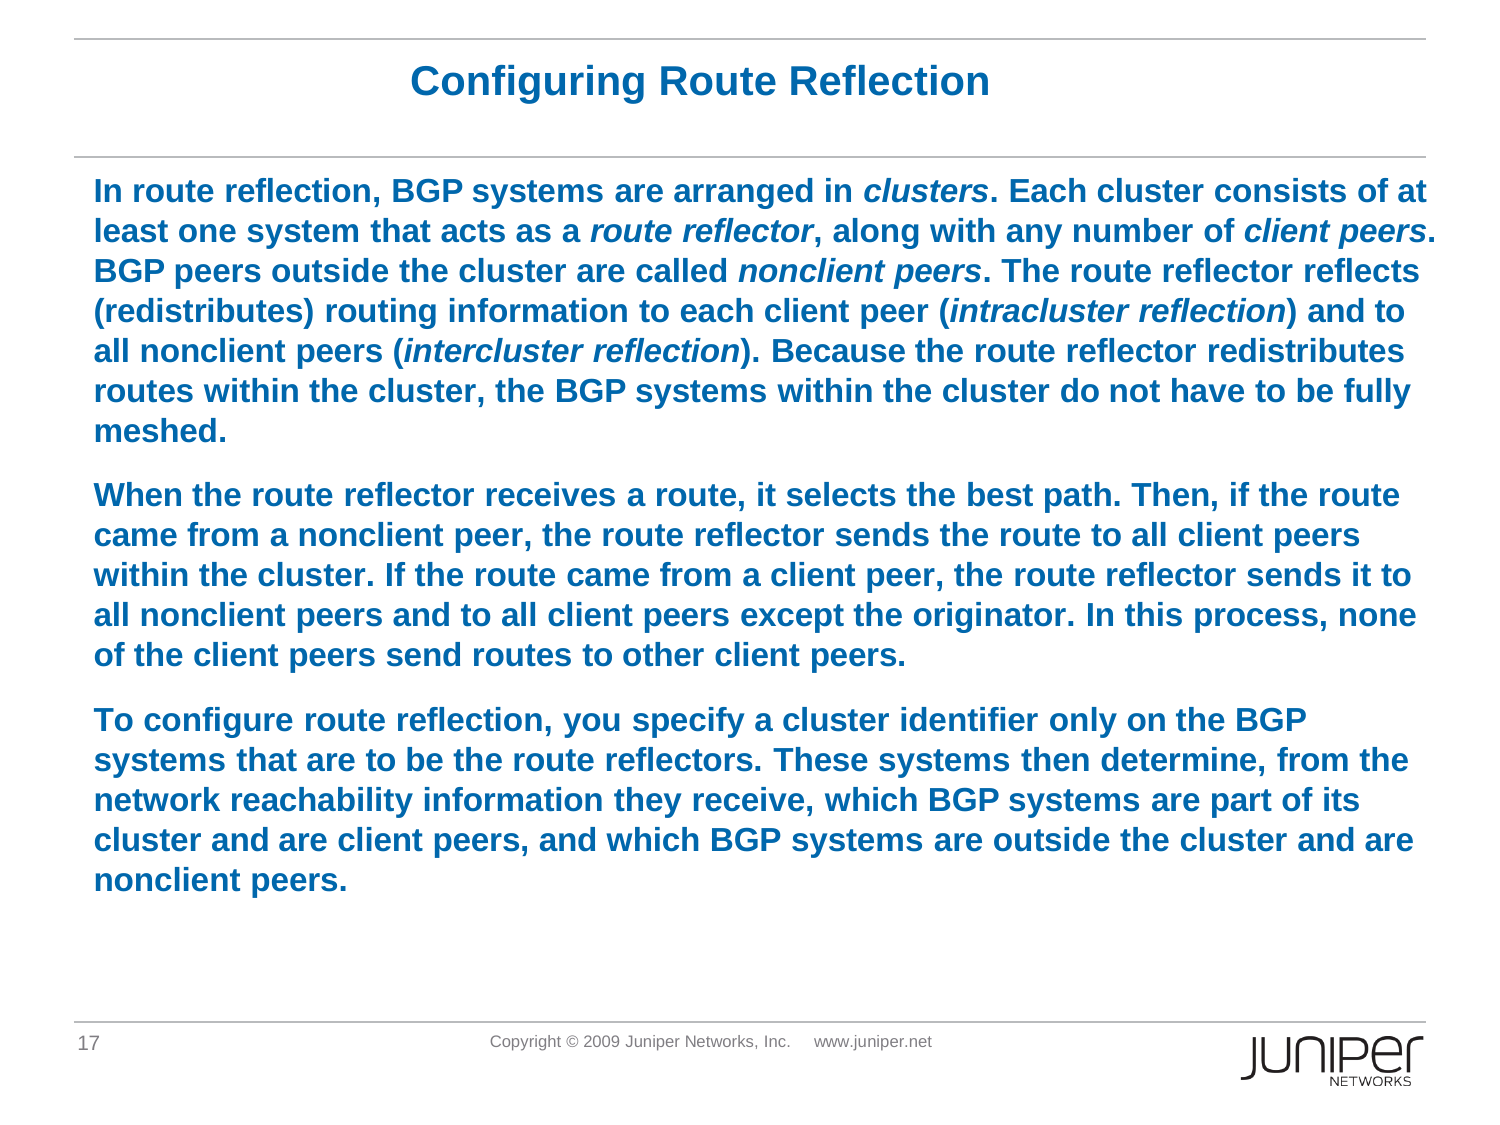

Configuring Route Reflection
In route reflection, BGP systems are arranged in clusters. Each cluster consists of at least one system that acts as a route reflector, along with any number of client peers. BGP peers outside the cluster are called nonclient peers. The route reflector reflects (redistributes) routing information to each client peer (intracluster reflection) and to all nonclient peers (intercluster reflection). Because the route reflector redistributes routes within the cluster, the BGP systems within the cluster do not have to be fully meshed.
When the route reflector receives a route, it selects the best path. Then, if the route came from a nonclient peer, the route reflector sends the route to all client peers within the cluster. If the route came from a client peer, the route reflector sends it to all nonclient peers and to all client peers except the originator. In this process, none of the client peers send routes to other client peers.
To configure route reflection, you specify a cluster identifier only on the BGP systems that are to be the route reflectors. These systems then determine, from the network reachability information they receive, which BGP systems are part of its cluster and are client peers, and which BGP systems are outside the cluster and are nonclient peers.
16
Copyright © 2009 Juniper Networks, Inc.	www.juniper.net